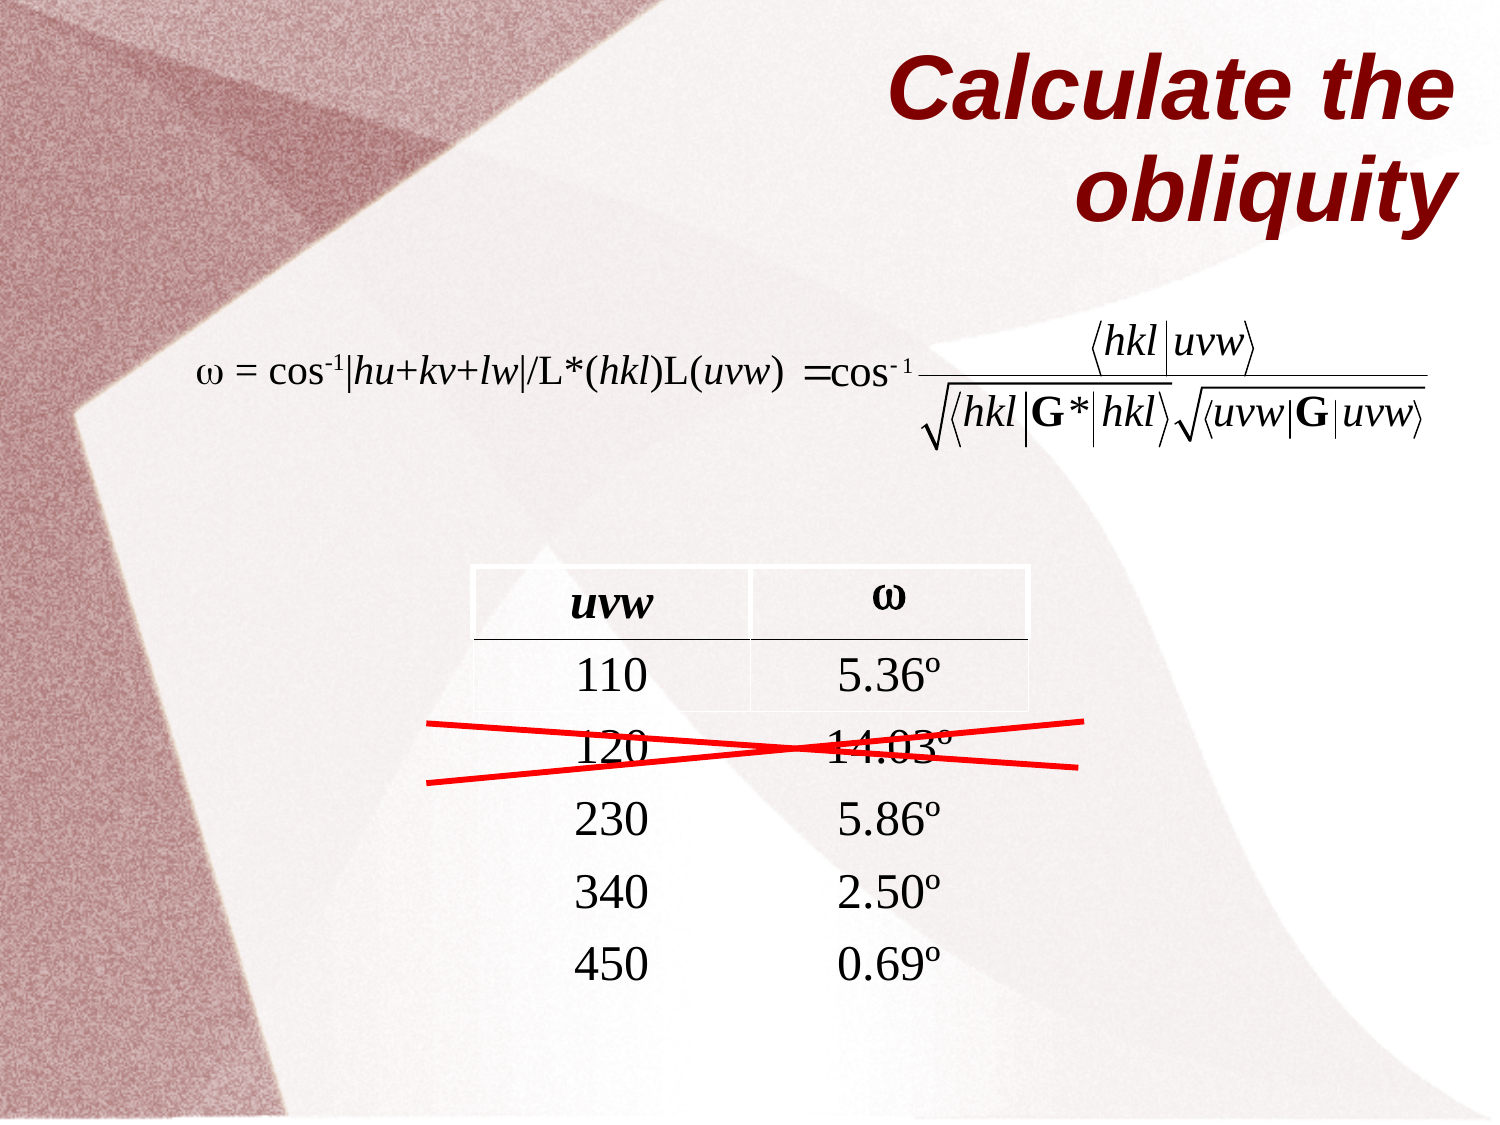

# Calculate the obliquity
w = cos-1|hu+kv+lw|/L*(hkl)L(uvw)
| uvw | w |
| --- | --- |
| 110 | 5.36º |
| 120 | 14.03º |
| 230 | 5.86º |
| 340 | 2.50º |
| 450 | 0.69º |